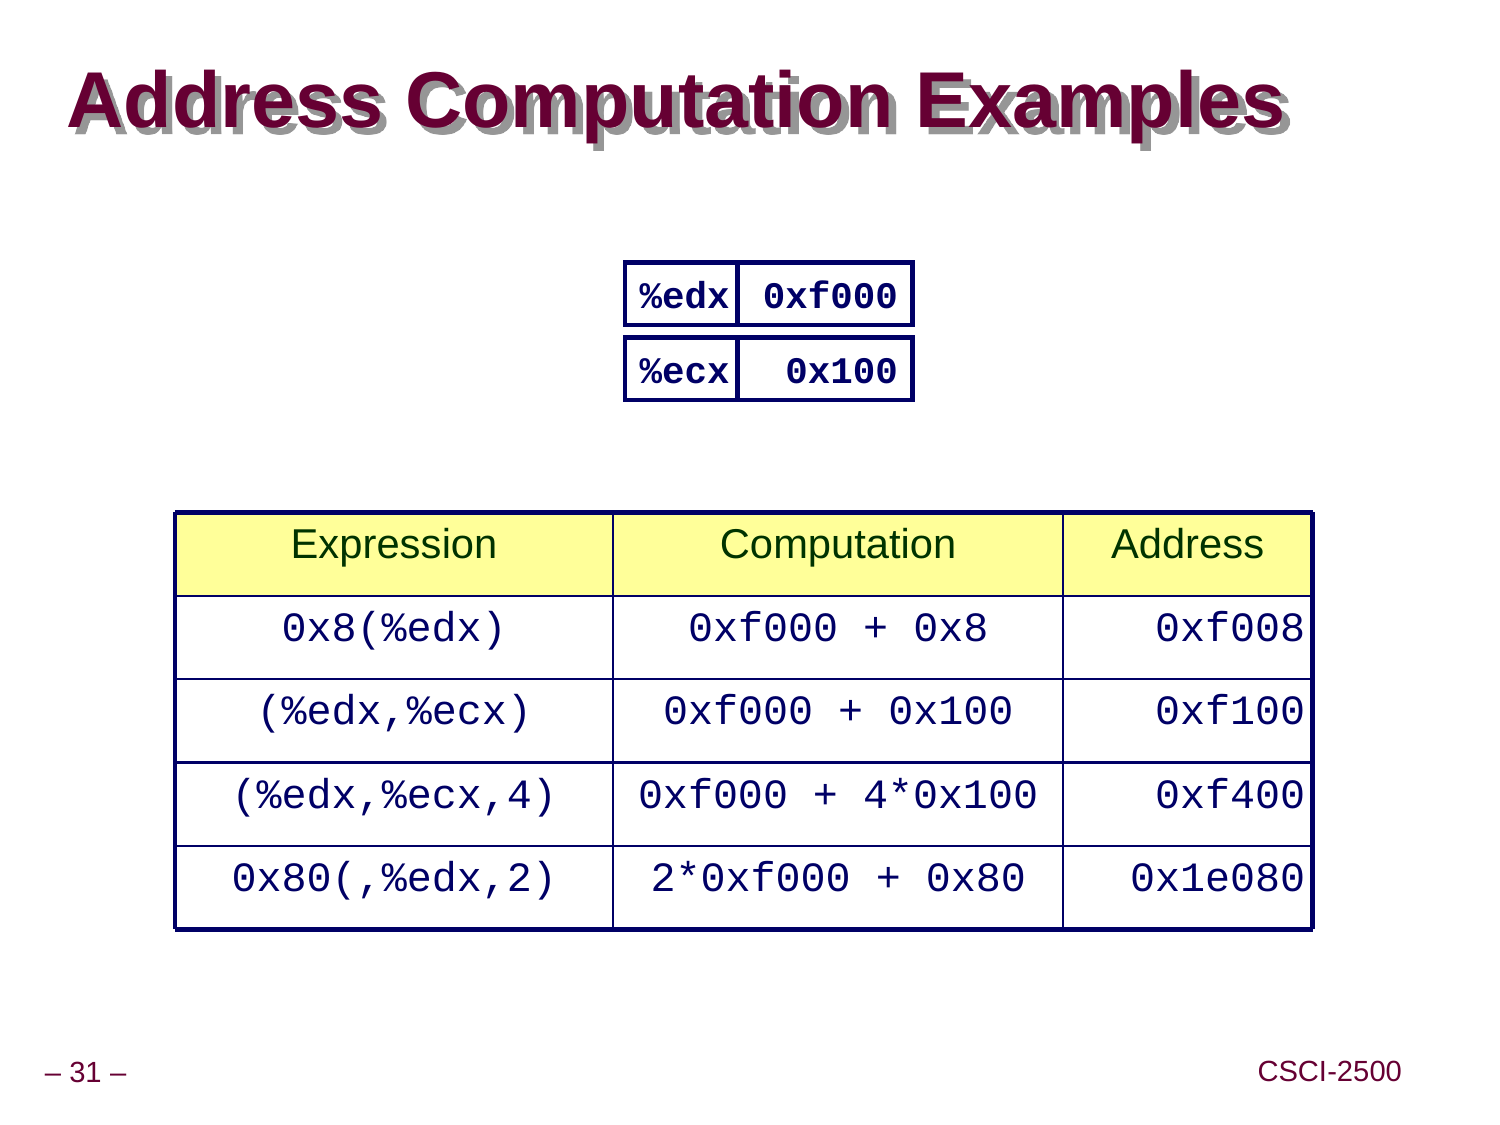

# Address Computation Examples
%edx
0xf000
%ecx
0x100
Expression
Computation
Address
0x8(%edx)
0xf000 + 0x8
0xf008
(%edx,%ecx)
0xf000 + 0x100
0xf100
(%edx,%ecx,4)
0xf000 + 4*0x100
0xf400
0x80(,%edx,2)
2*0xf000 + 0x80
0x1e080